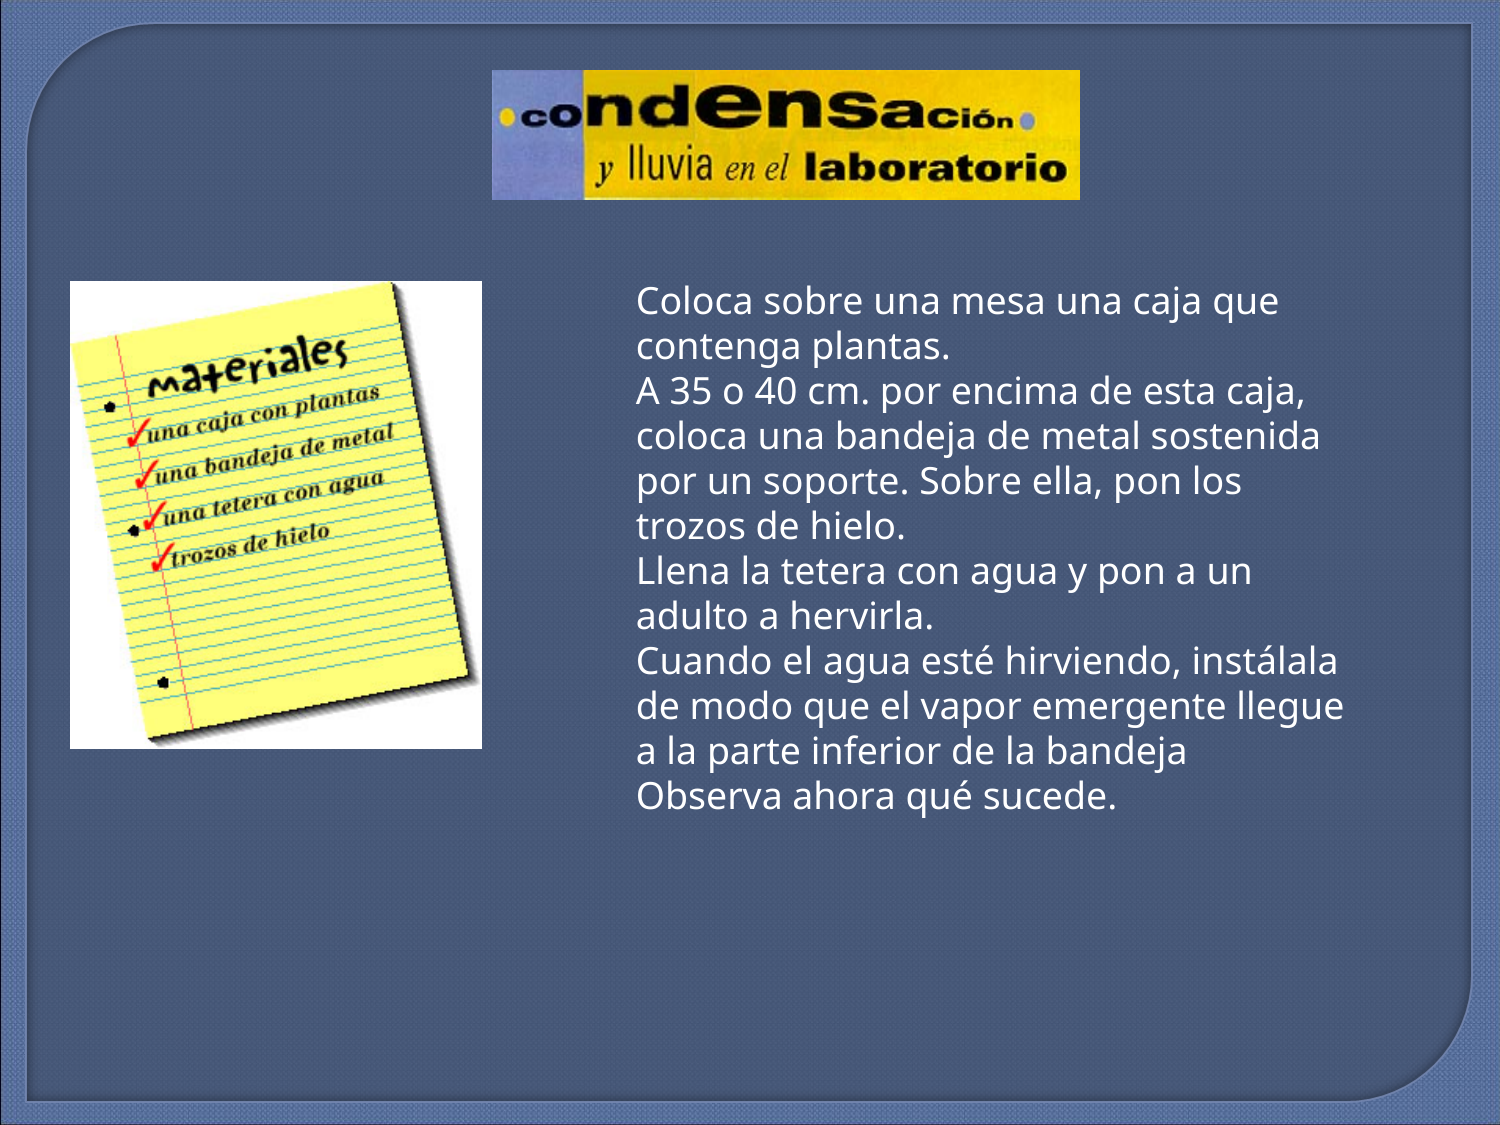

Coloca sobre una mesa una caja que contenga plantas.
A 35 o 40 cm. por encima de esta caja, coloca una bandeja de metal sostenida por un soporte. Sobre ella, pon los trozos de hielo.
Llena la tetera con agua y pon a un adulto a hervirla.
Cuando el agua esté hirviendo, instálala de modo que el vapor emergente llegue a la parte inferior de la bandeja
Observa ahora qué sucede.